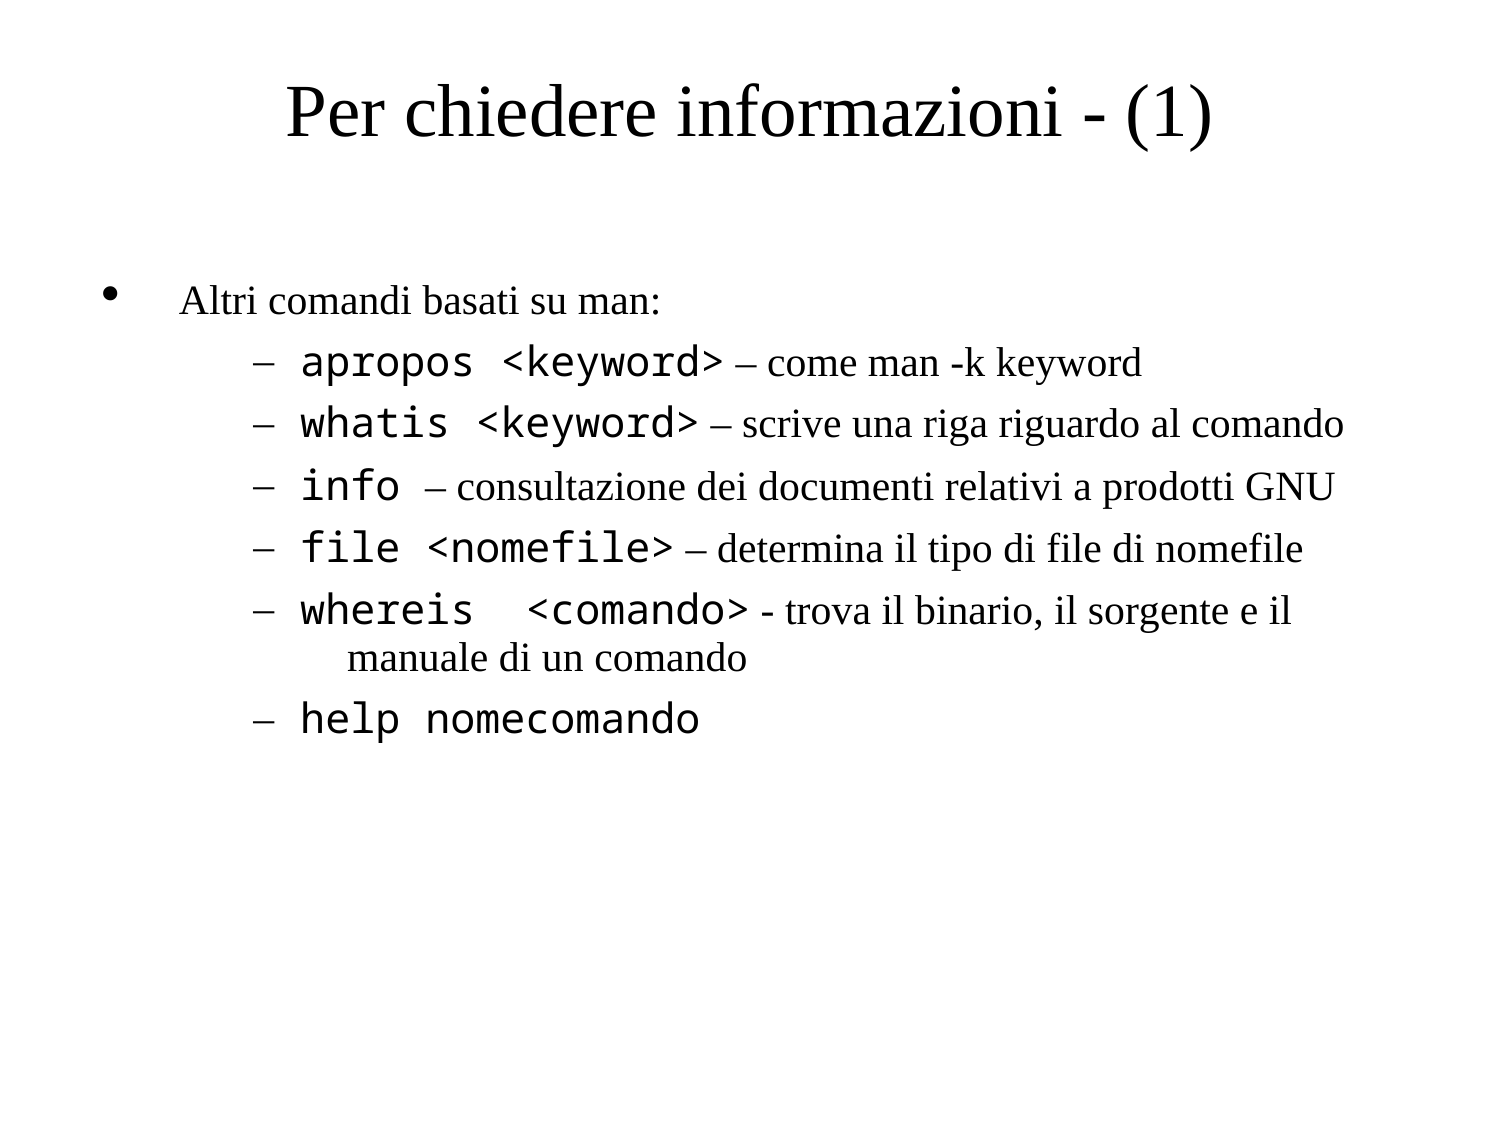

# Per chiedere informazioni - (1)
 Altri comandi basati su man:
apropos <keyword> – come man -k keyword
whatis <keyword> – scrive una riga riguardo al comando
info – consultazione dei documenti relativi a prodotti GNU
file <nomefile> – determina il tipo di file di nomefile
whereis <comando> - trova il binario, il sorgente e il manuale di un comando
help nomecomando